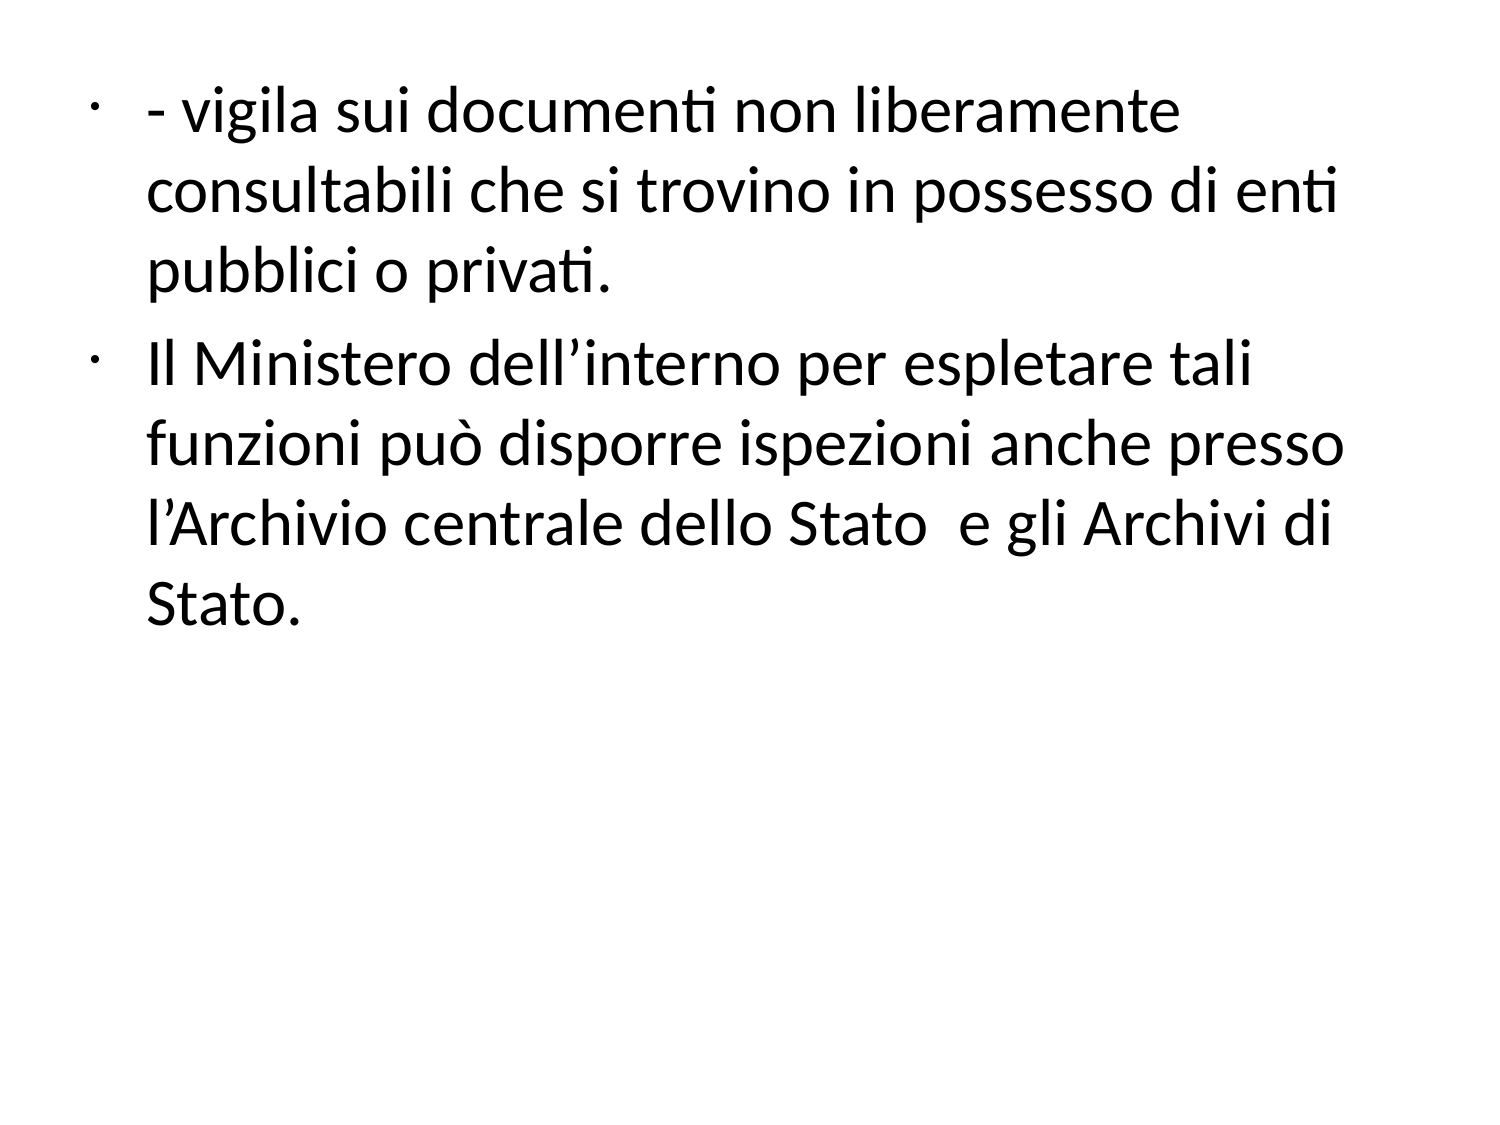

#
- vigila sui documenti non liberamente consultabili che si trovino in possesso di enti pubblici o privati.
Il Ministero dell’interno per espletare tali funzioni può disporre ispezioni anche presso l’Archivio centrale dello Stato e gli Archivi di Stato.